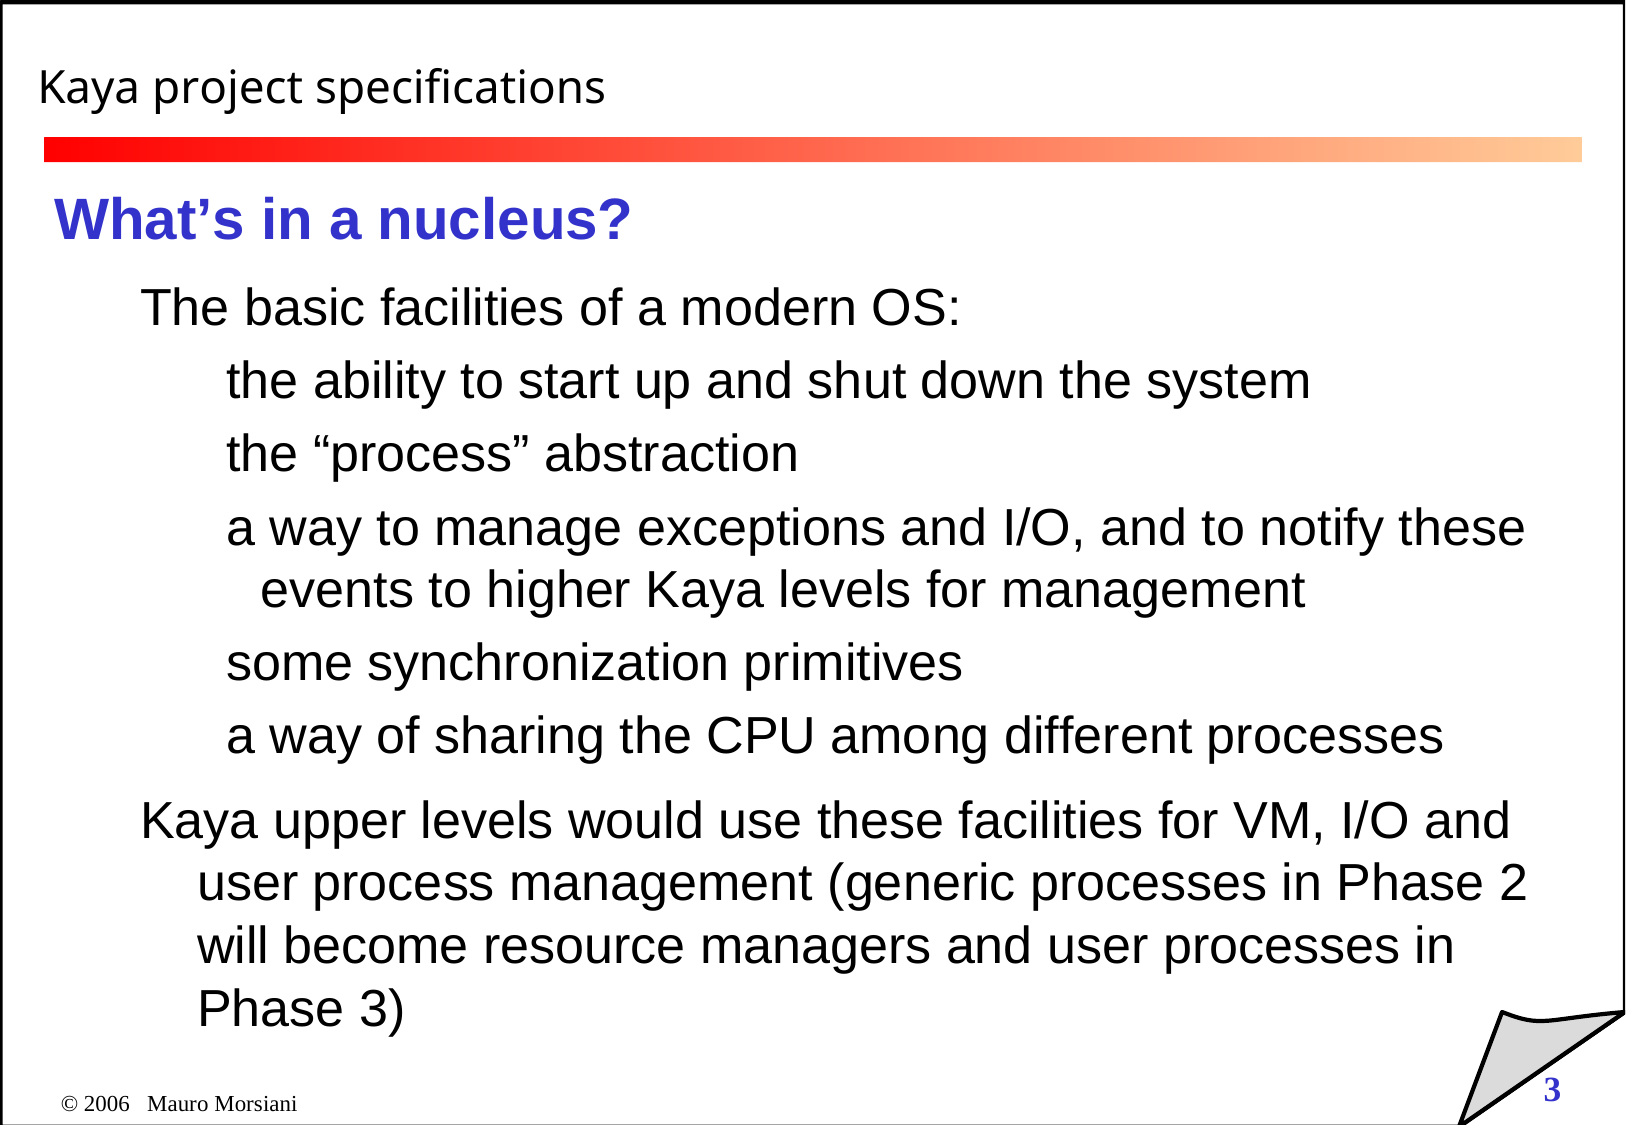

# Kaya project specifications
What’s in a nucleus?
The basic facilities of a modern OS:
the ability to start up and shut down the system
the “process” abstraction
a way to manage exceptions and I/O, and to notify these events to higher Kaya levels for management
some synchronization primitives
a way of sharing the CPU among different processes
Kaya upper levels would use these facilities for VM, I/O and user process management (generic processes in Phase 2 will become resource managers and user processes in Phase 3)